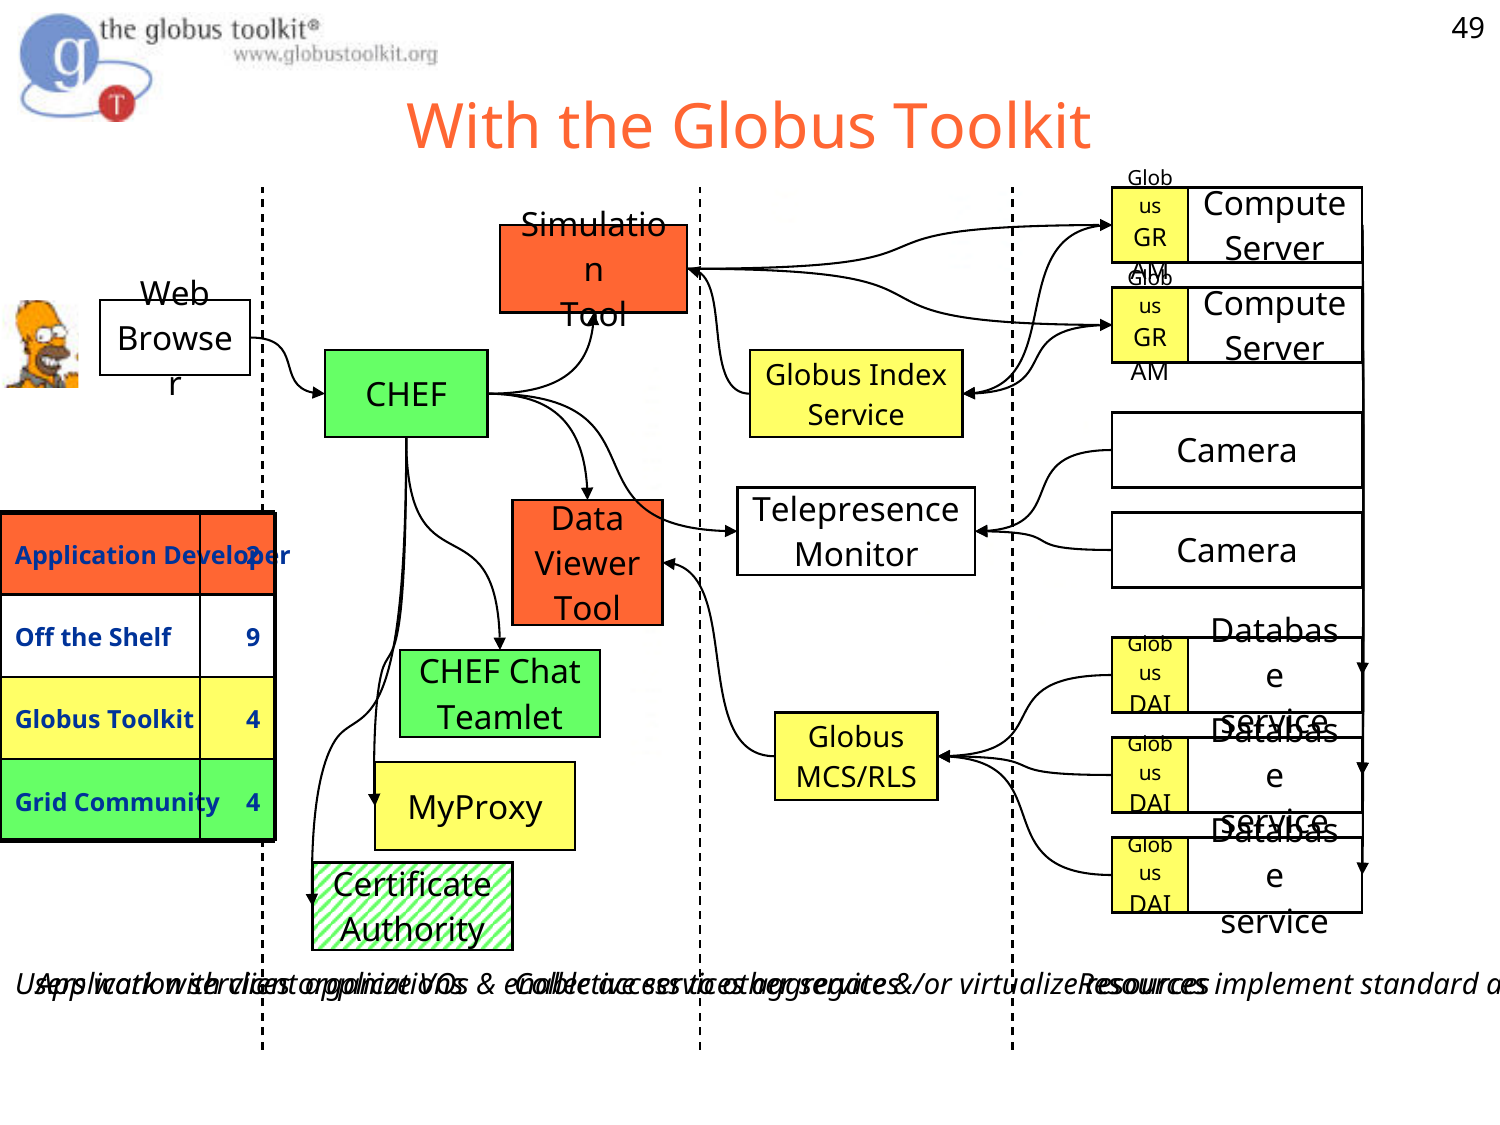

49
# With the Globus Toolkit
Globus
GRAM
Compute
Server
Simulation
Tool
Globus
GRAM
Compute
Server
Web
Browser
CHEF
Globus Index
Service
Camera
Telepresence
Monitor
Data
Viewer
Tool
Application Developer
2
Off the Shelf
9
Globus Toolkit
4
Grid Community
4
Camera
Globus
DAI
Database
service
CHEF Chat
Teamlet
Globus
MCS/RLS
Globus
DAI
Database
service
MyProxy
Globus
DAI
Database
service
Certificate
Authority
Users work with client applications
Application services organize VOs & enable access to other services
Collective services aggregate &/or virtualize resources
Resources implement standard access & management interfaces